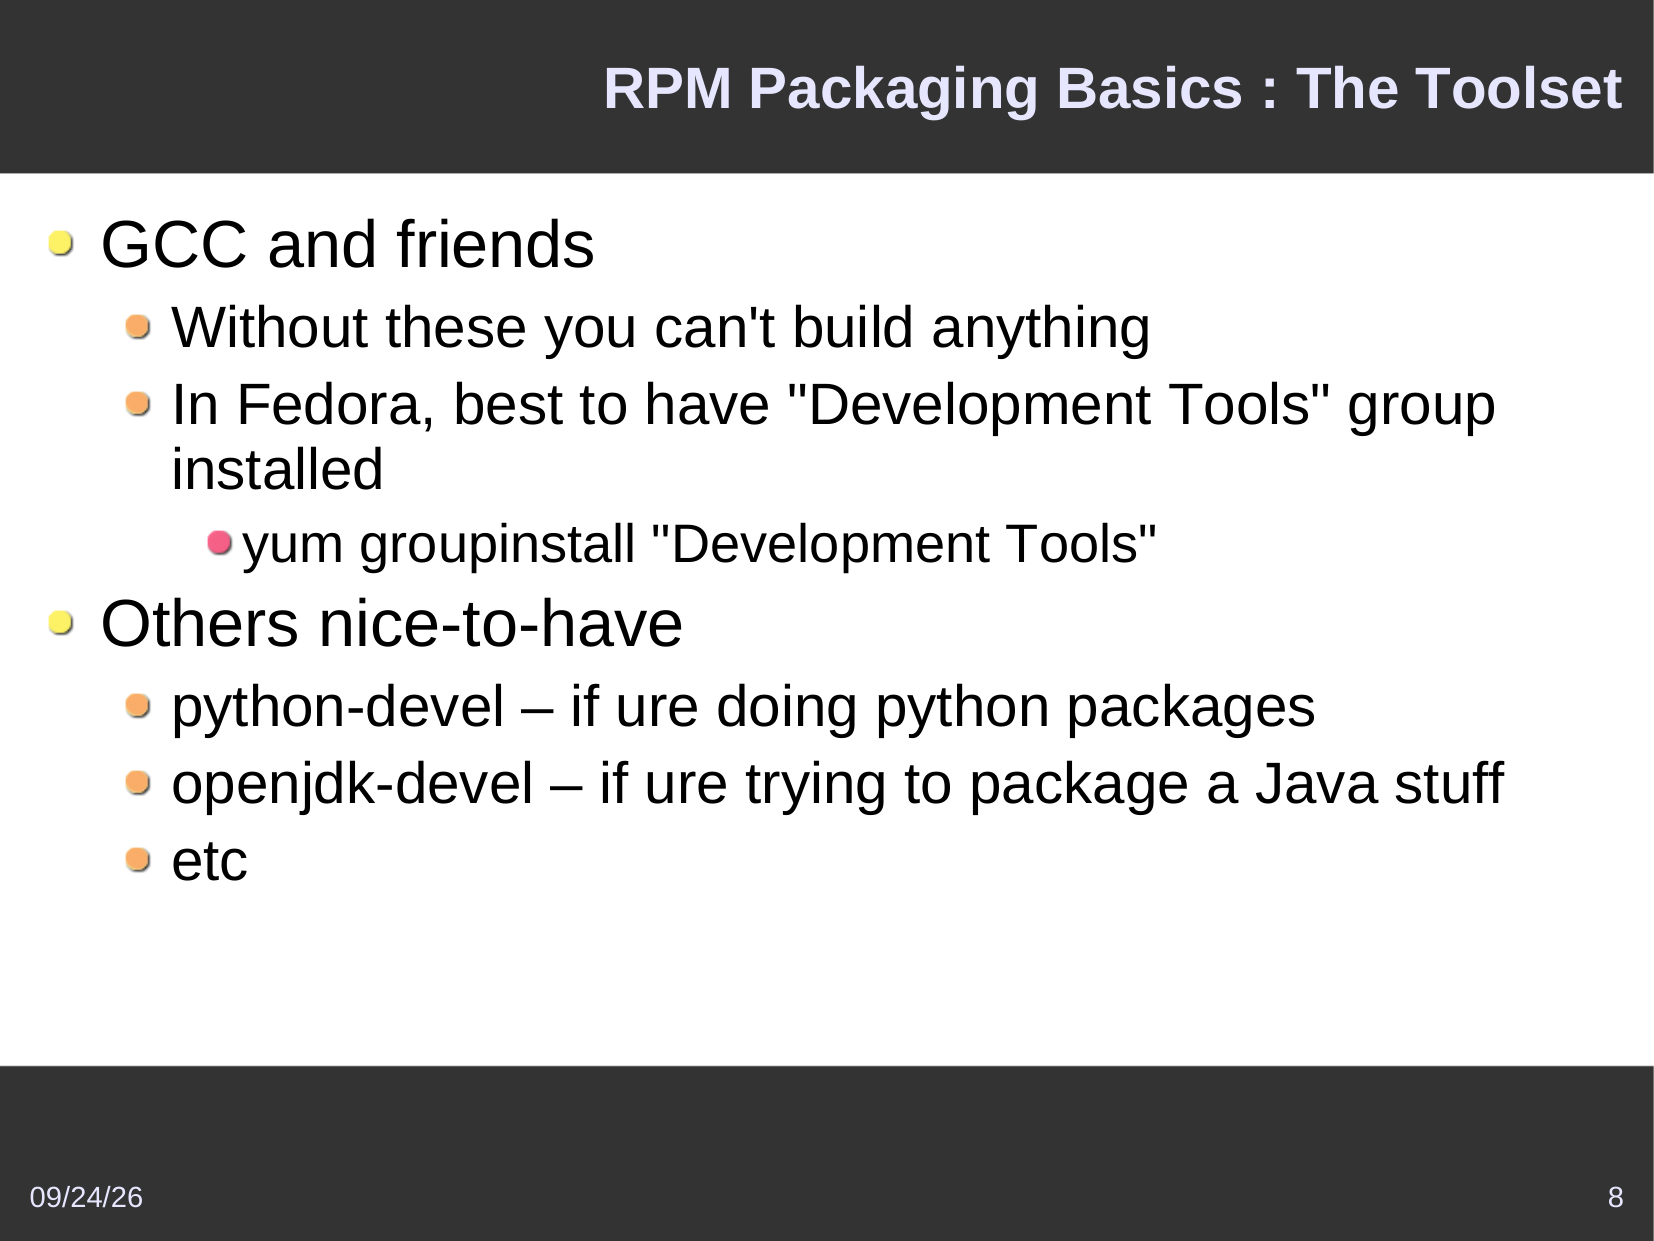

# RPM Packaging Basics : The Toolset
GCC and friends
Without these you can't build anything
In Fedora, best to have "Development Tools" group installed
yum groupinstall "Development Tools"
Others nice-to-have
python-devel – if ure doing python packages
openjdk-devel – if ure trying to package a Java stuff
etc
8